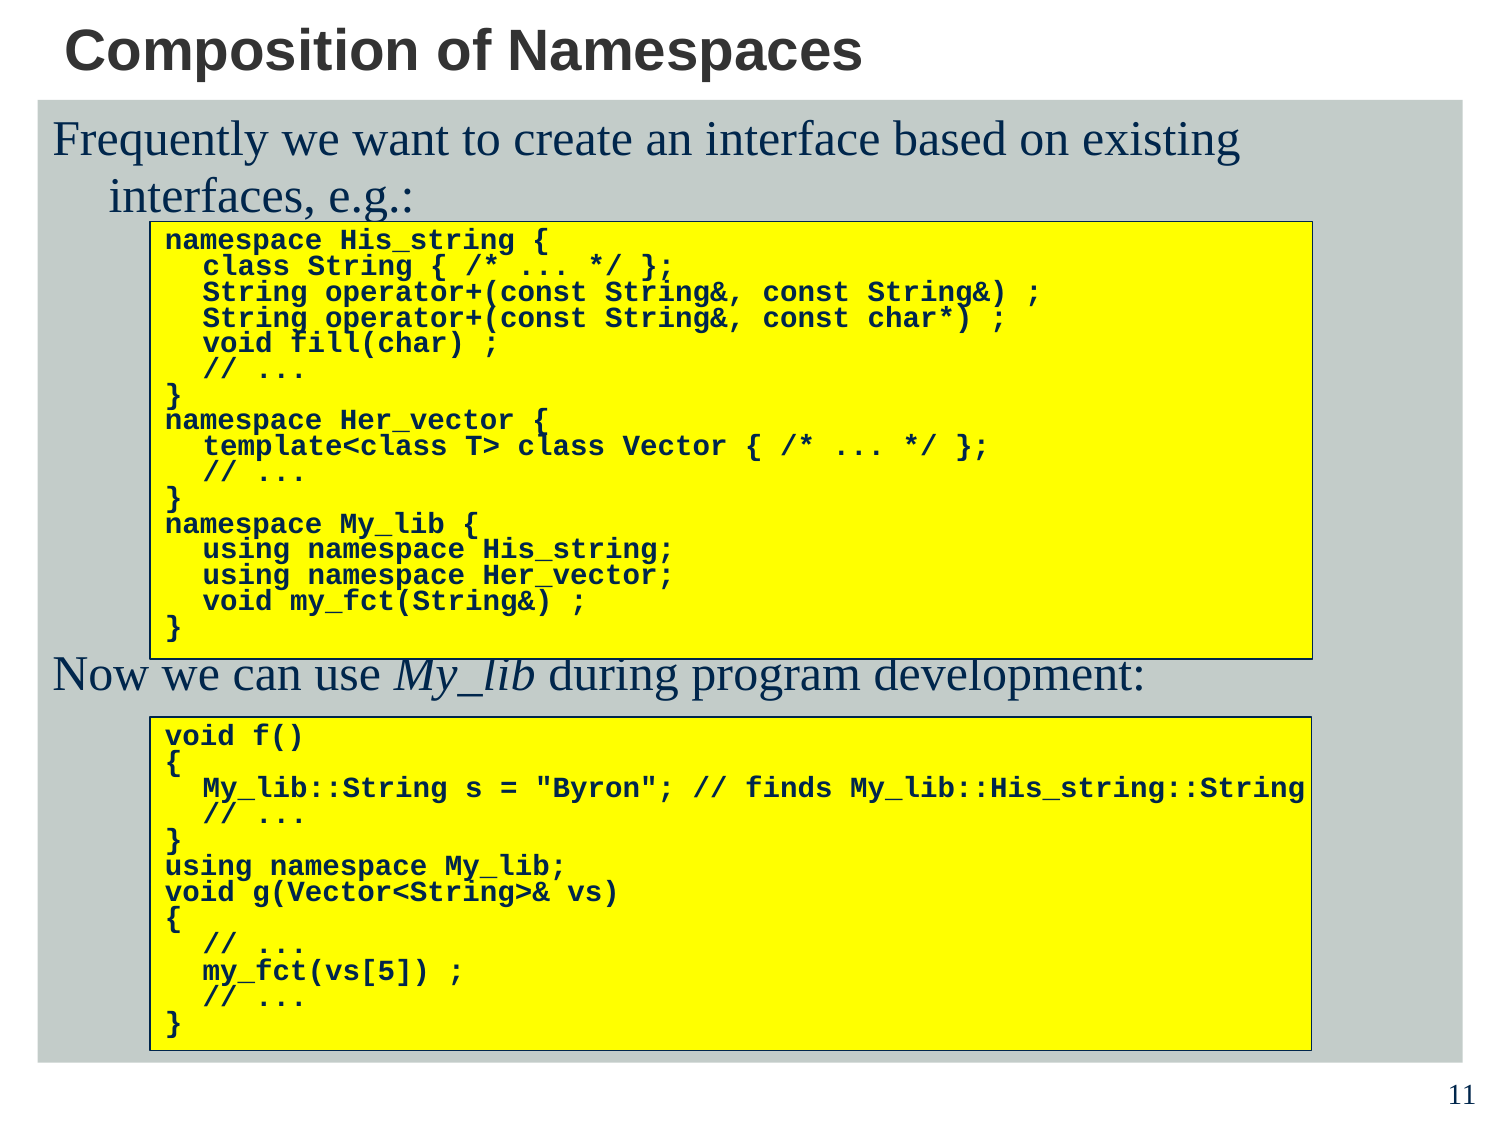

# Composition of Namespaces
Frequently we want to create an interface based on existing interfaces, e.g.:
Now we can use My_lib during program development:
namespace His_string {
	class String { /* ... */ };
	String operator+(const String&, const String&) ;
	String operator+(const String&, const char*) ;
	void fill(char) ;
	// ...
}
namespace Her_vector {
	template<class T> class Vector { /* ... */ };
	// ...
}
namespace My_lib {
	using namespace His_string;
	using namespace Her_vector;
	void my_fct(String&) ;
}
void f()
{
	My_lib::String s = "Byron"; // finds My_lib::His_string::String
	// ...
}
using namespace My_lib;
void g(Vector<String>& vs)
{
	// ...
	my_fct(vs[5]) ;
	// ...
}